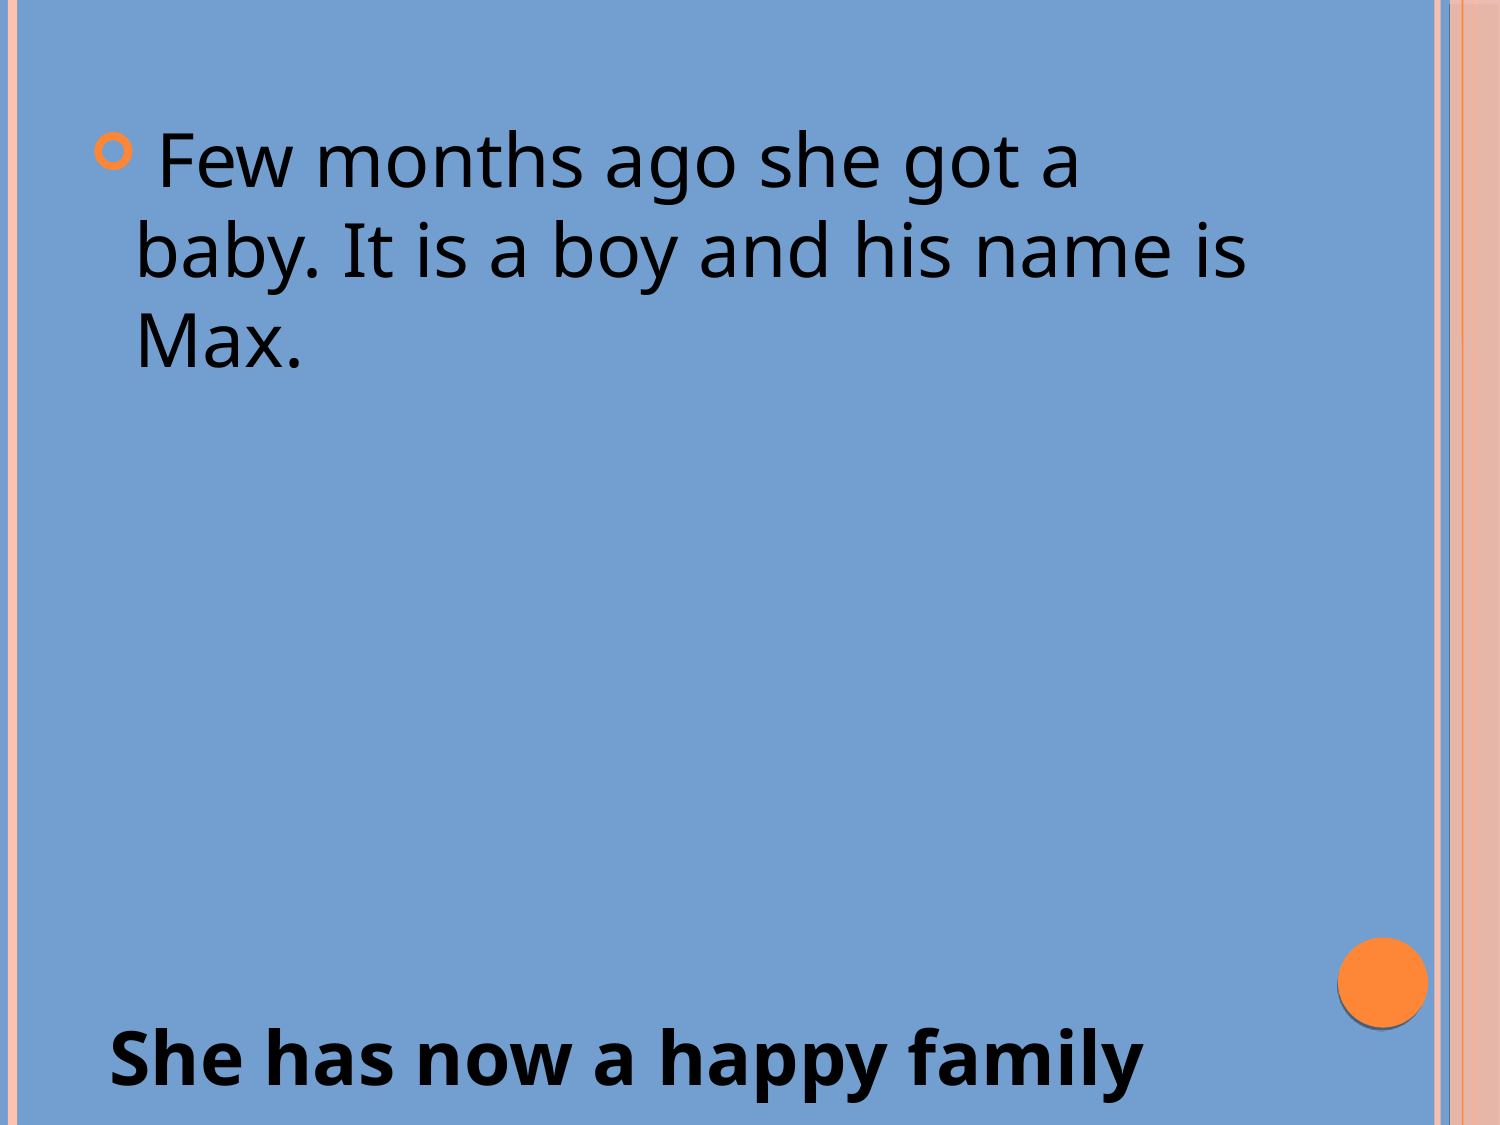

# Few months ago she got a baby. It is a boy and his name is Max.
 She has now a happy family